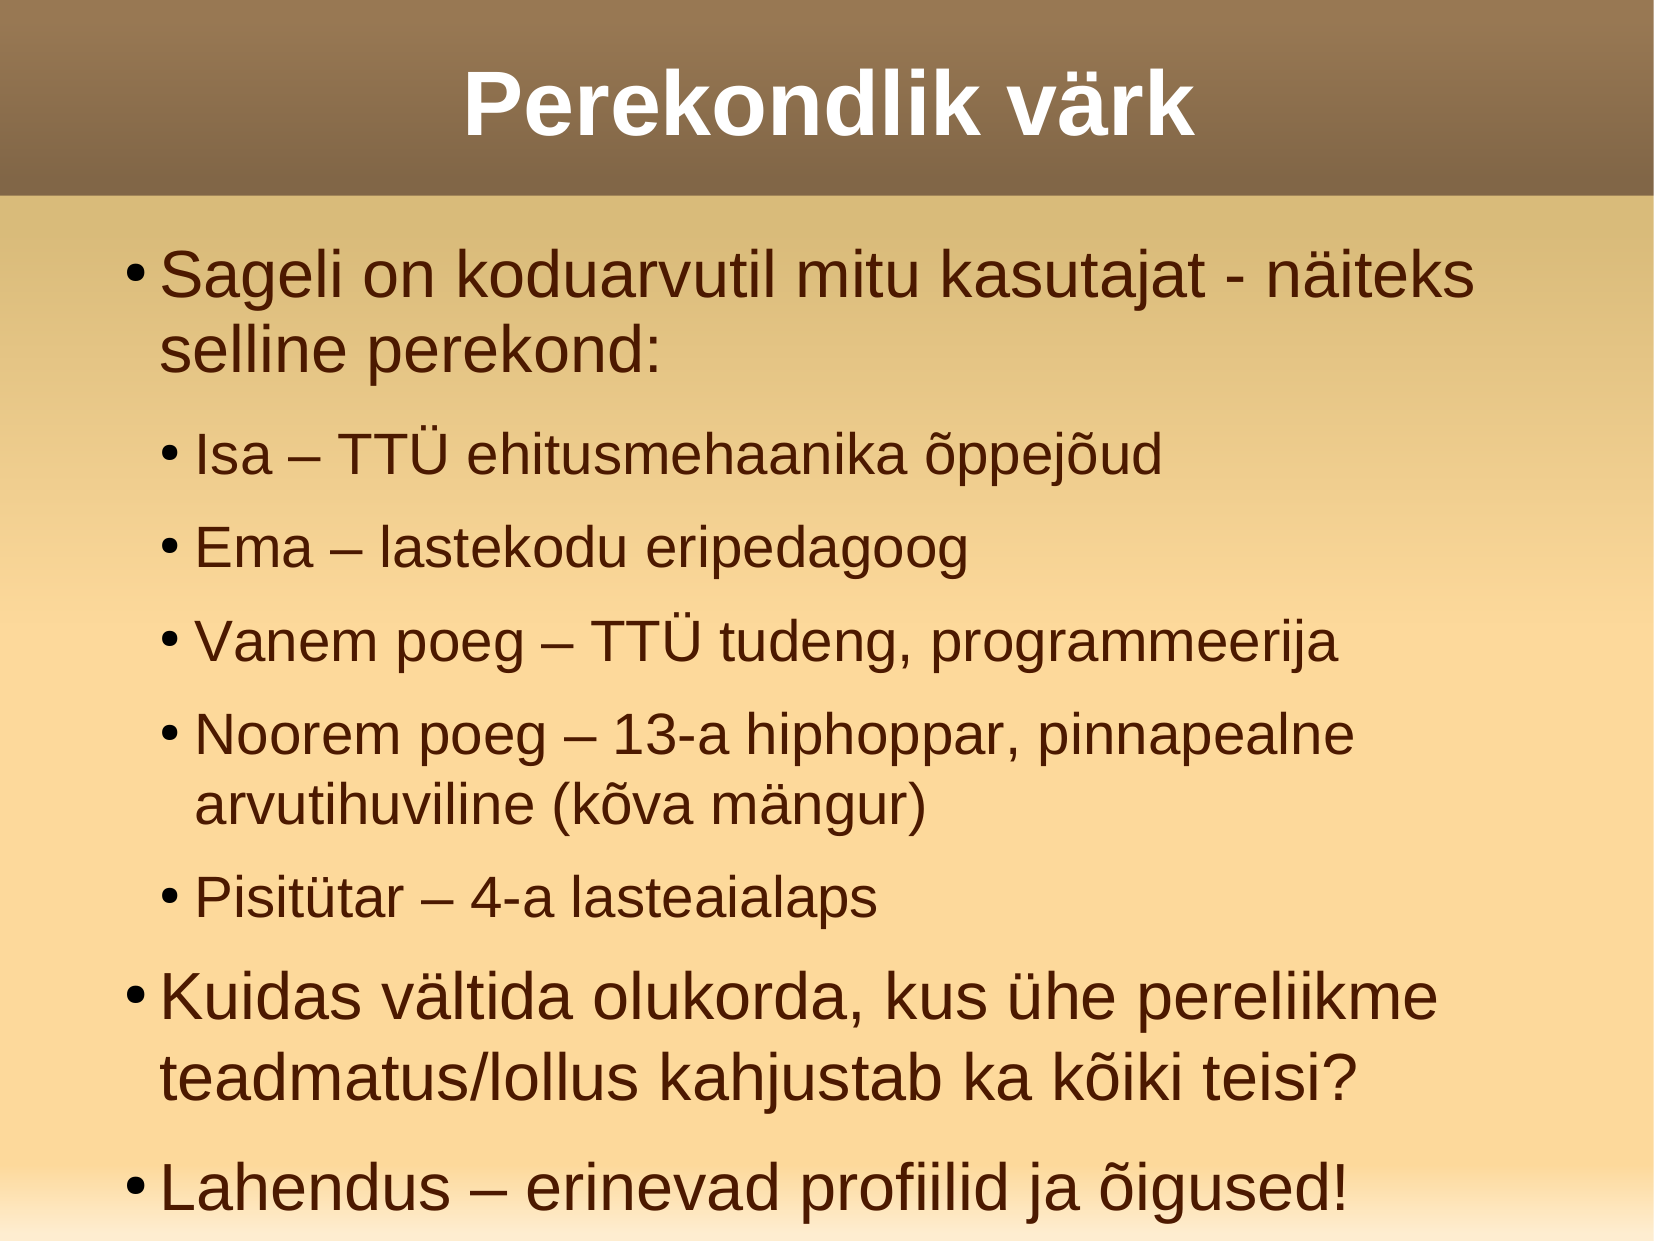

# Perekondlik värk
Sageli on koduarvutil mitu kasutajat - näiteks selline perekond:
Isa – TTÜ ehitusmehaanika õppejõud
Ema – lastekodu eripedagoog
Vanem poeg – TTÜ tudeng, programmeerija
Noorem poeg – 13-a hiphoppar, pinnapealne arvutihuviline (kõva mängur)
Pisitütar – 4-a lasteaialaps
Kuidas vältida olukorda, kus ühe pereliikme teadmatus/lollus kahjustab ka kõiki teisi?
Lahendus – erinevad profiilid ja õigused!